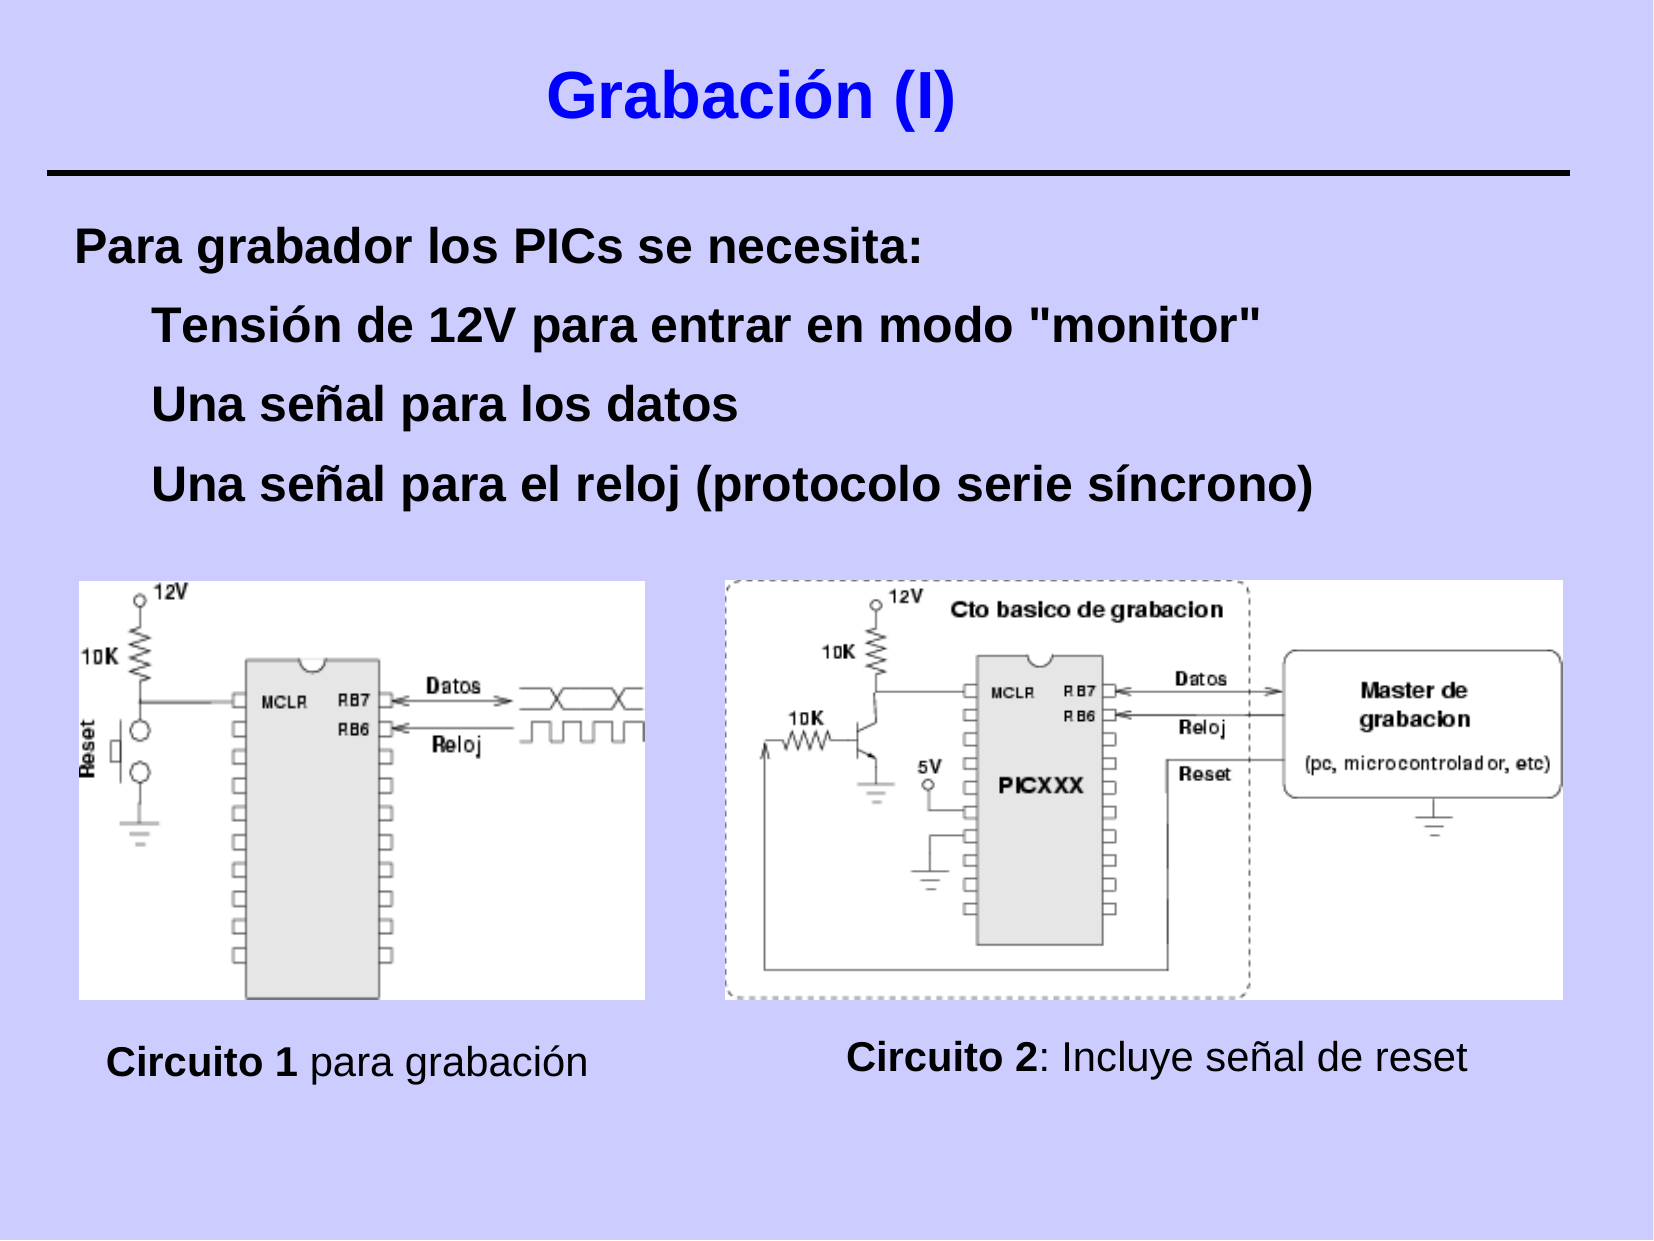

# Grabación (I)
 Para grabador los PICs se necesita:
Tensión de 12V para entrar en modo "monitor"
Una señal para los datos
Una señal para el reloj (protocolo serie síncrono)
Circuito 2: Incluye señal de reset
Circuito 1 para grabación